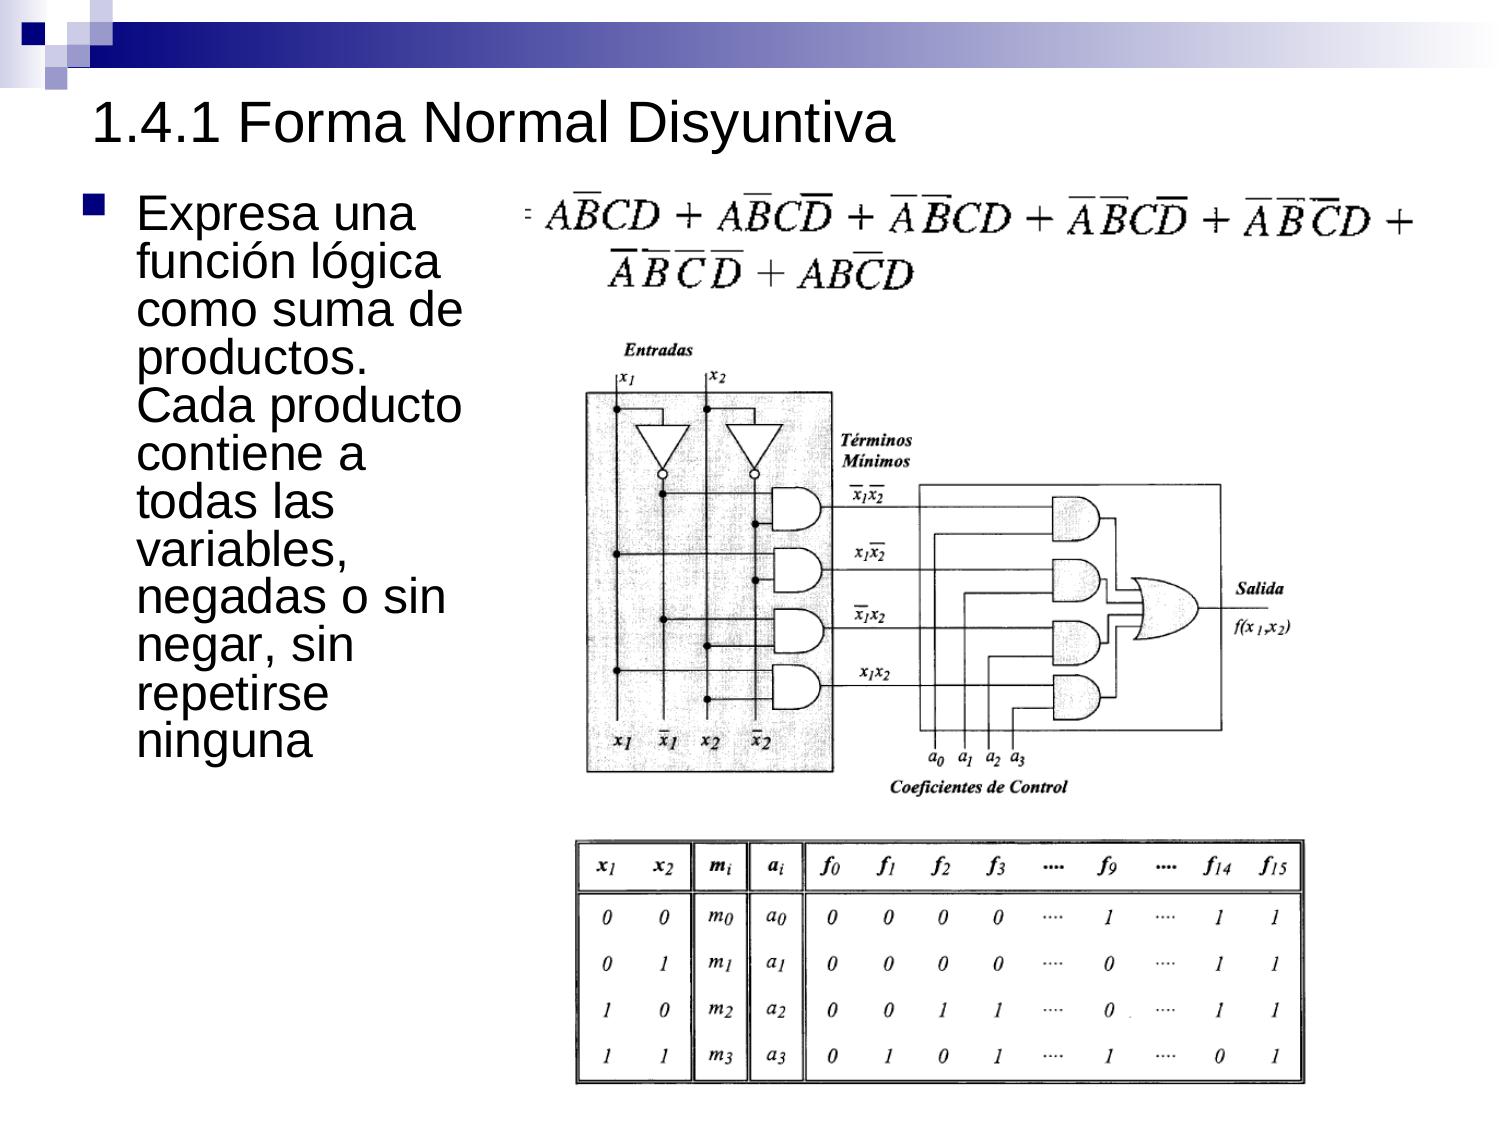

# 1.4.1 Forma Normal Disyuntiva
Expresa una función lógica como suma de productos. Cada producto contiene a todas las variables, negadas o sin negar, sin repetirse ninguna